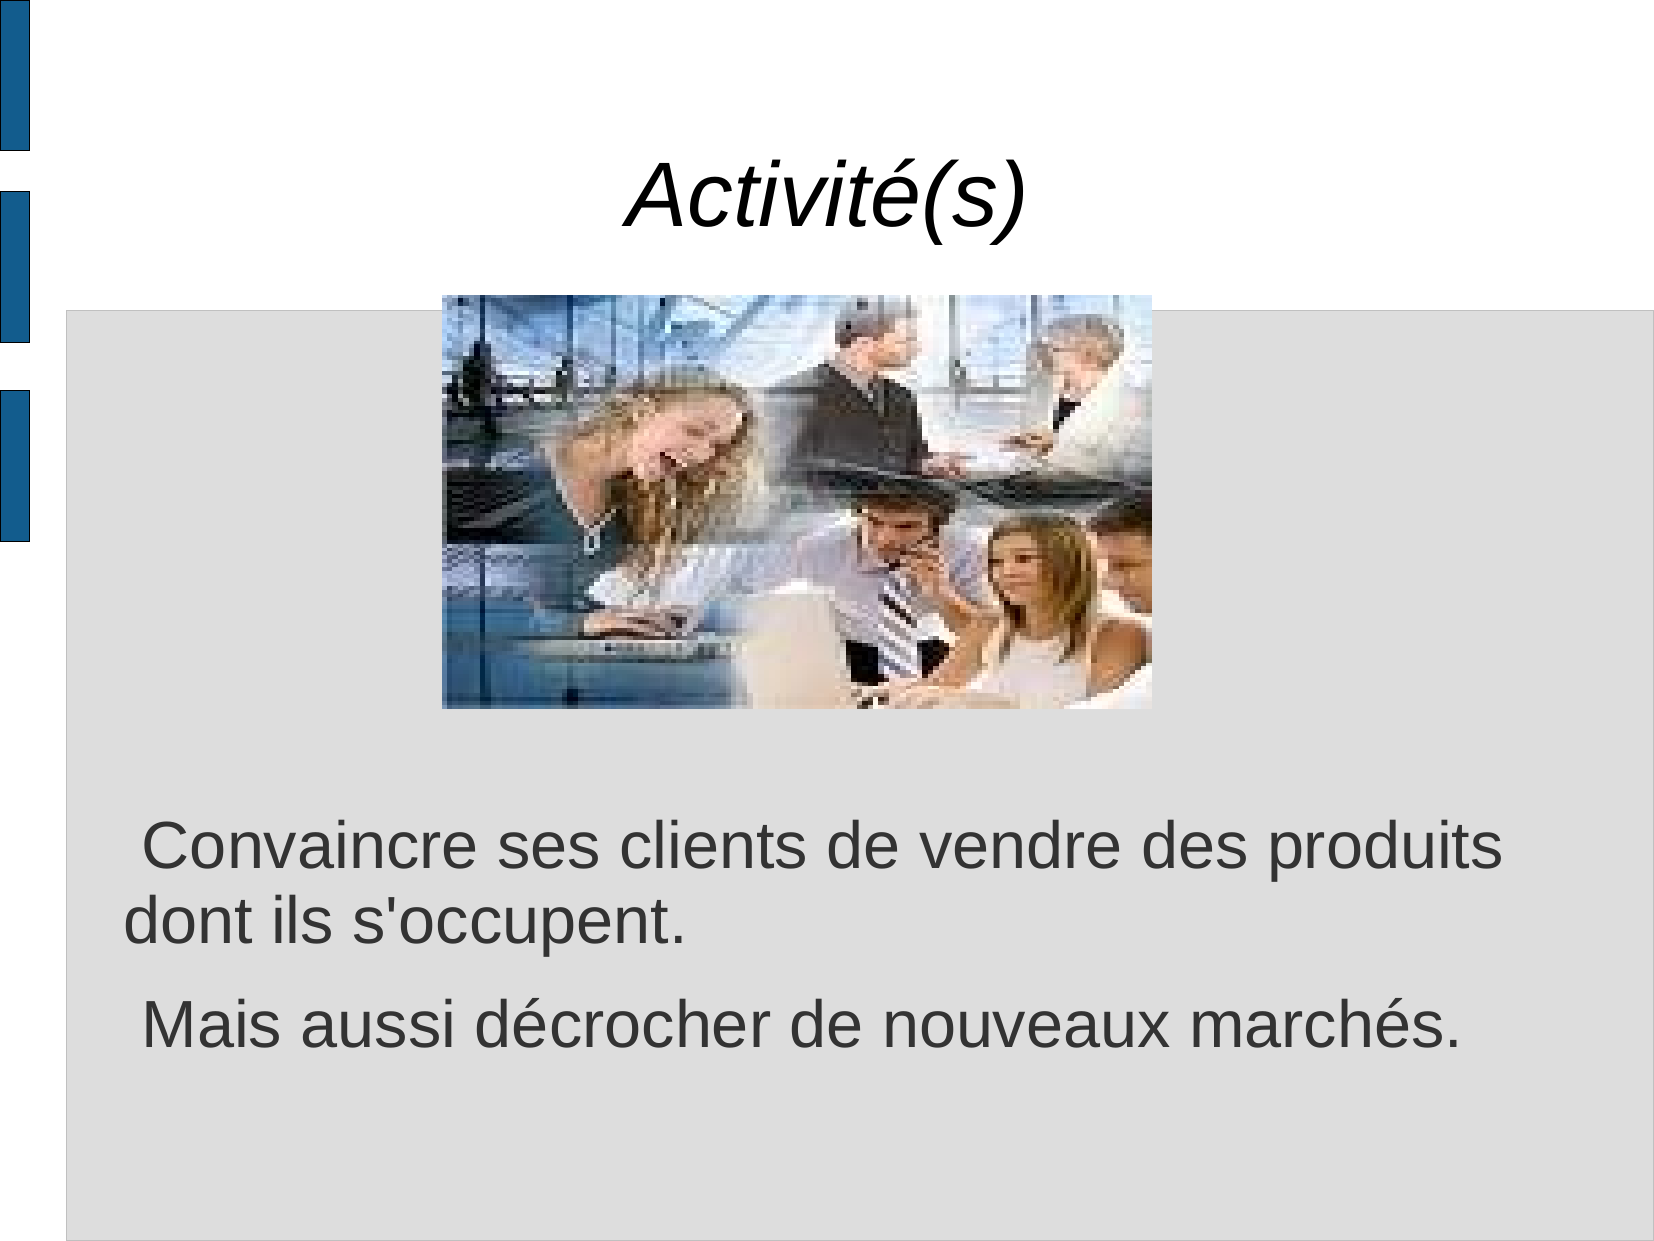

# Activité(s)
 Convaincre ses clients de vendre des produits dont ils s'occupent.
 Mais aussi décrocher de nouveaux marchés.